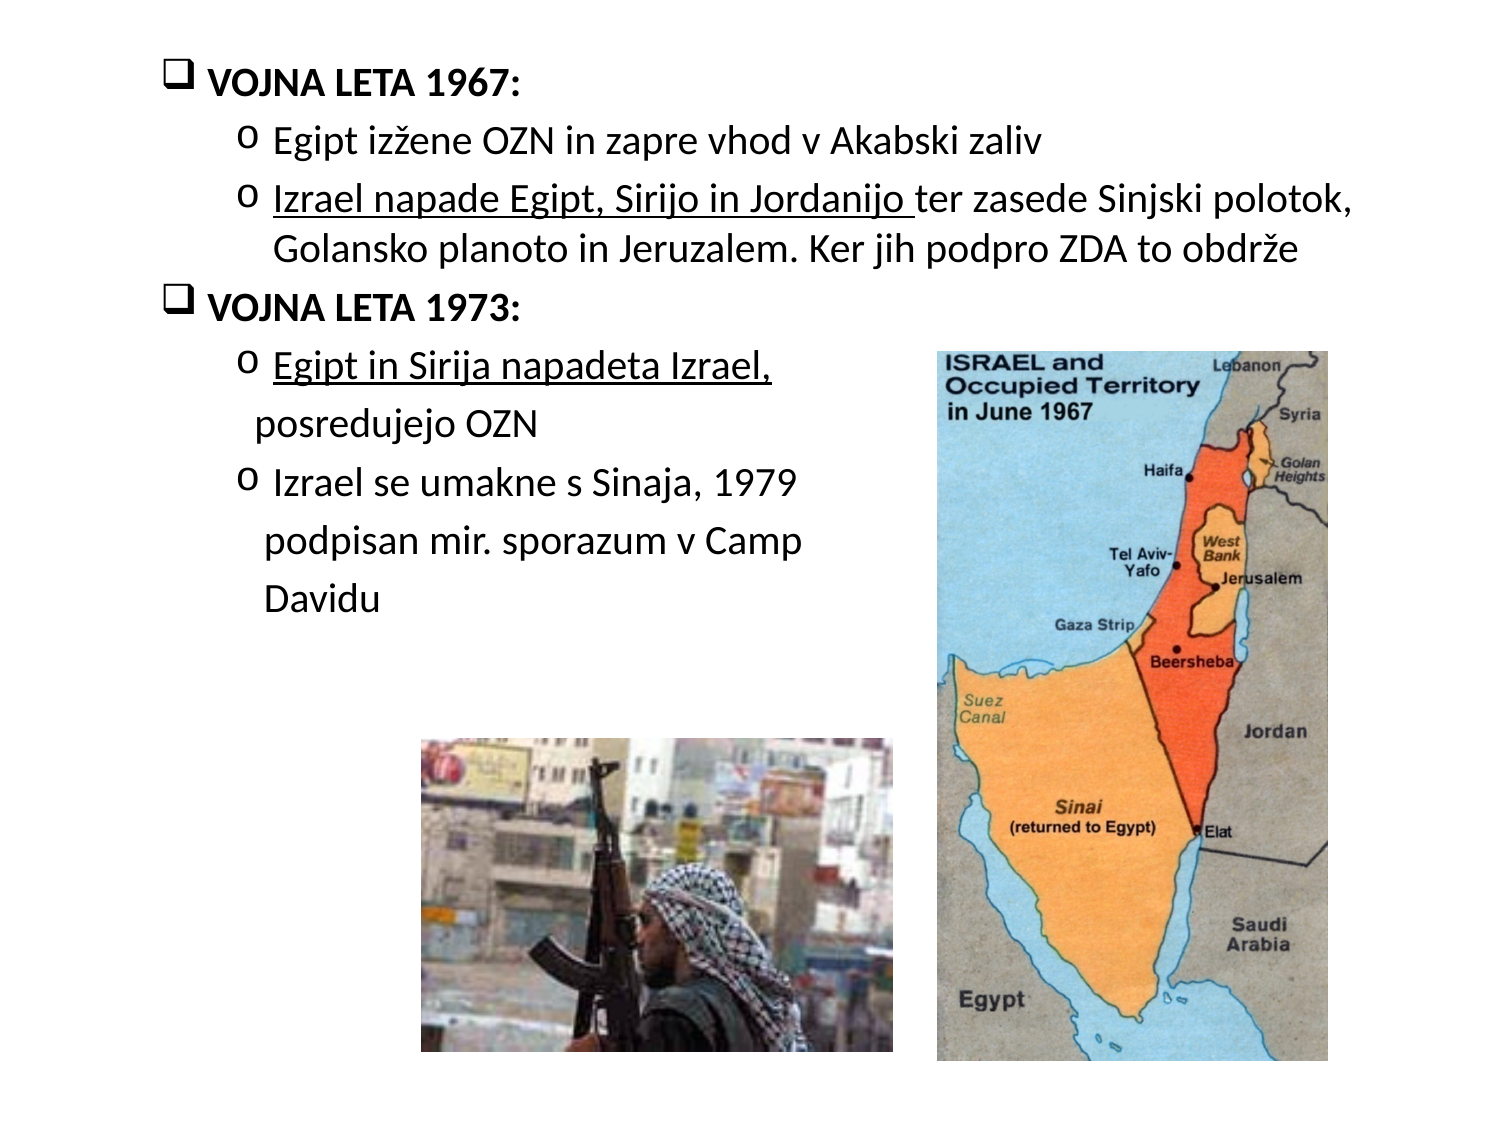

# VOJNA LETA 1967:
Egipt izžene OZN in zapre vhod v Akabski zaliv
Izrael napade Egipt, Sirijo in Jordanijo ter zasede Sinjski polotok, Golansko planoto in Jeruzalem. Ker jih podpro ZDA to obdrže
VOJNA LETA 1973:
Egipt in Sirija napadeta Izrael,
 posredujejo OZN
Izrael se umakne s Sinaja, 1979
 podpisan mir. sporazum v Camp
 Davidu